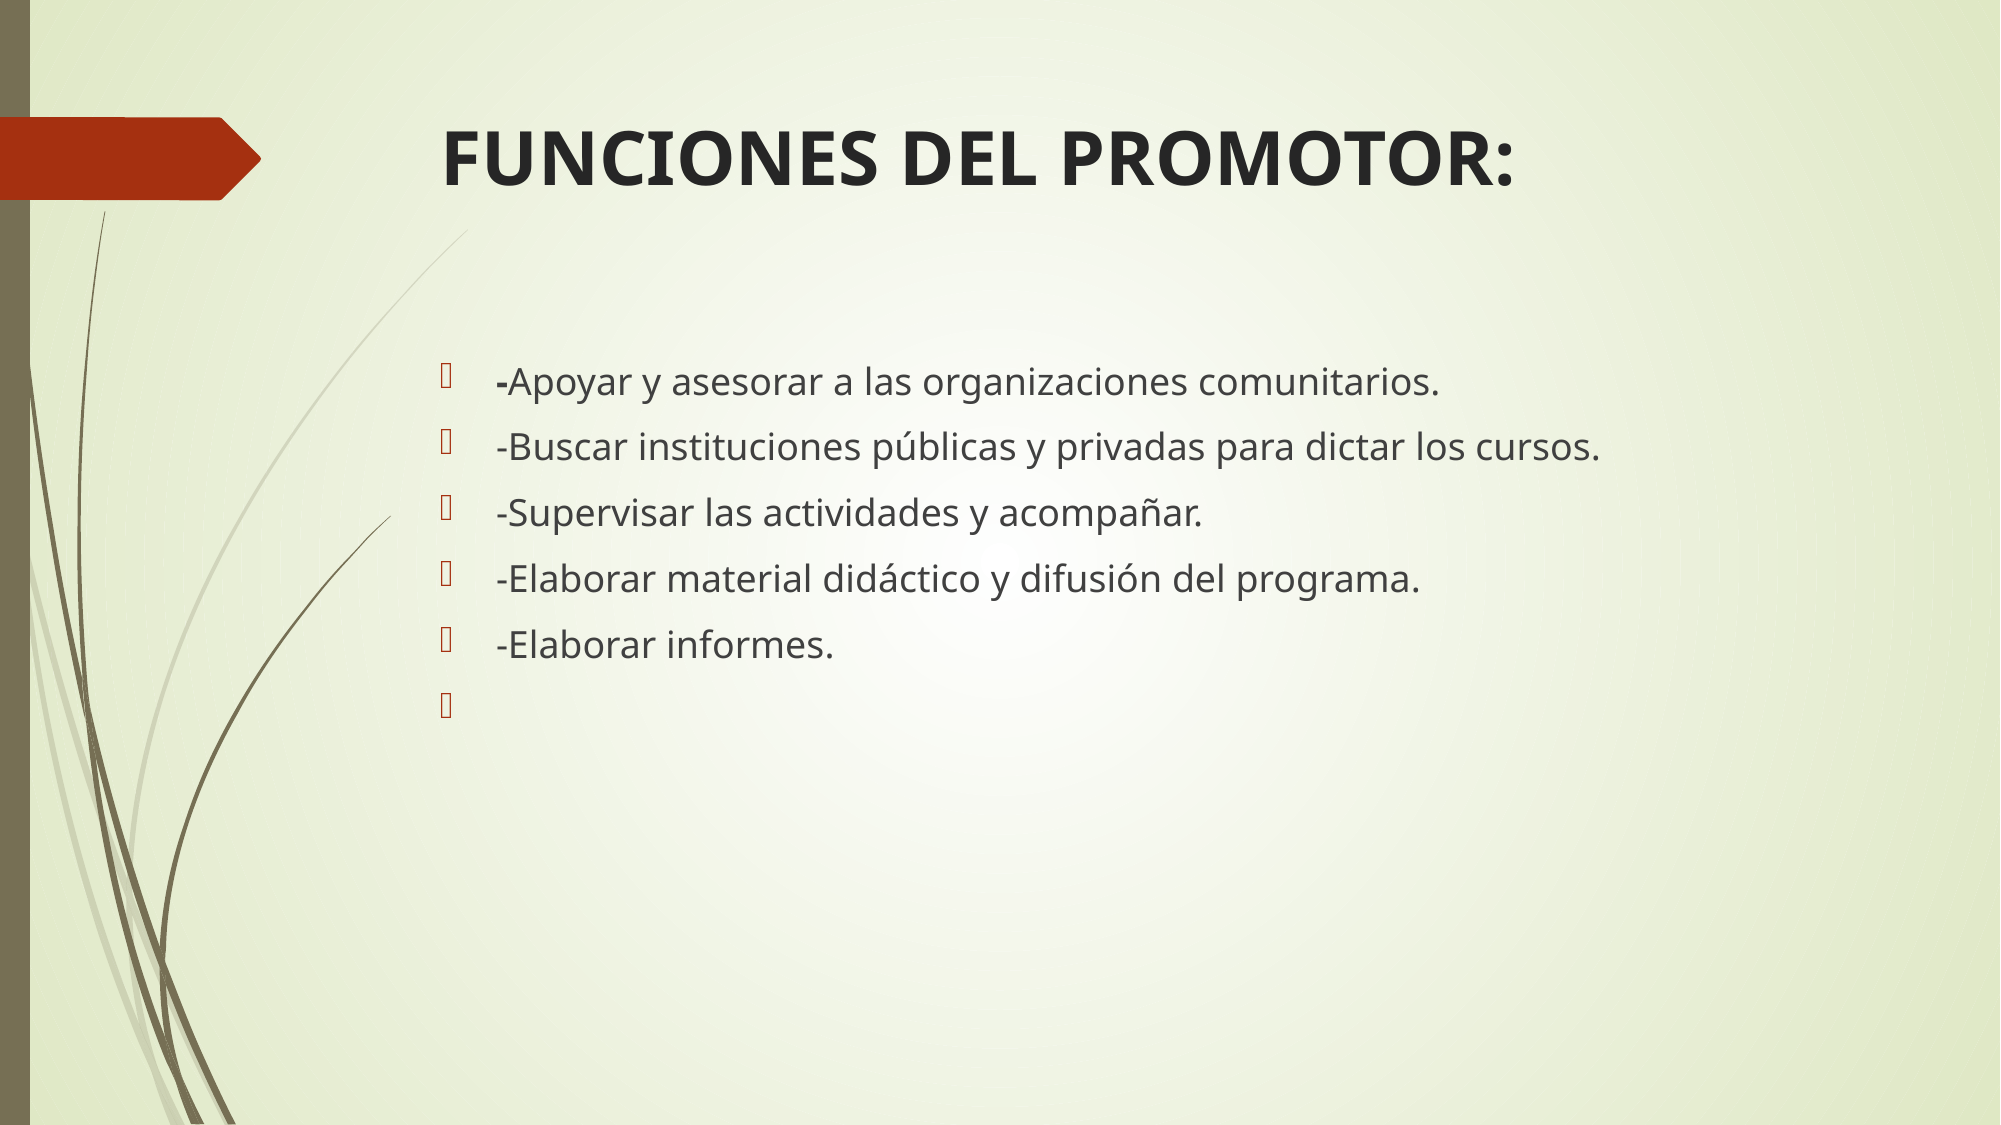

# FUNCIONES DEL PROMOTOR:
-Apoyar y asesorar a las organizaciones comunitarios.
-Buscar instituciones públicas y privadas para dictar los cursos.
-Supervisar las actividades y acompañar.
-Elaborar material didáctico y difusión del programa.
-Elaborar informes.